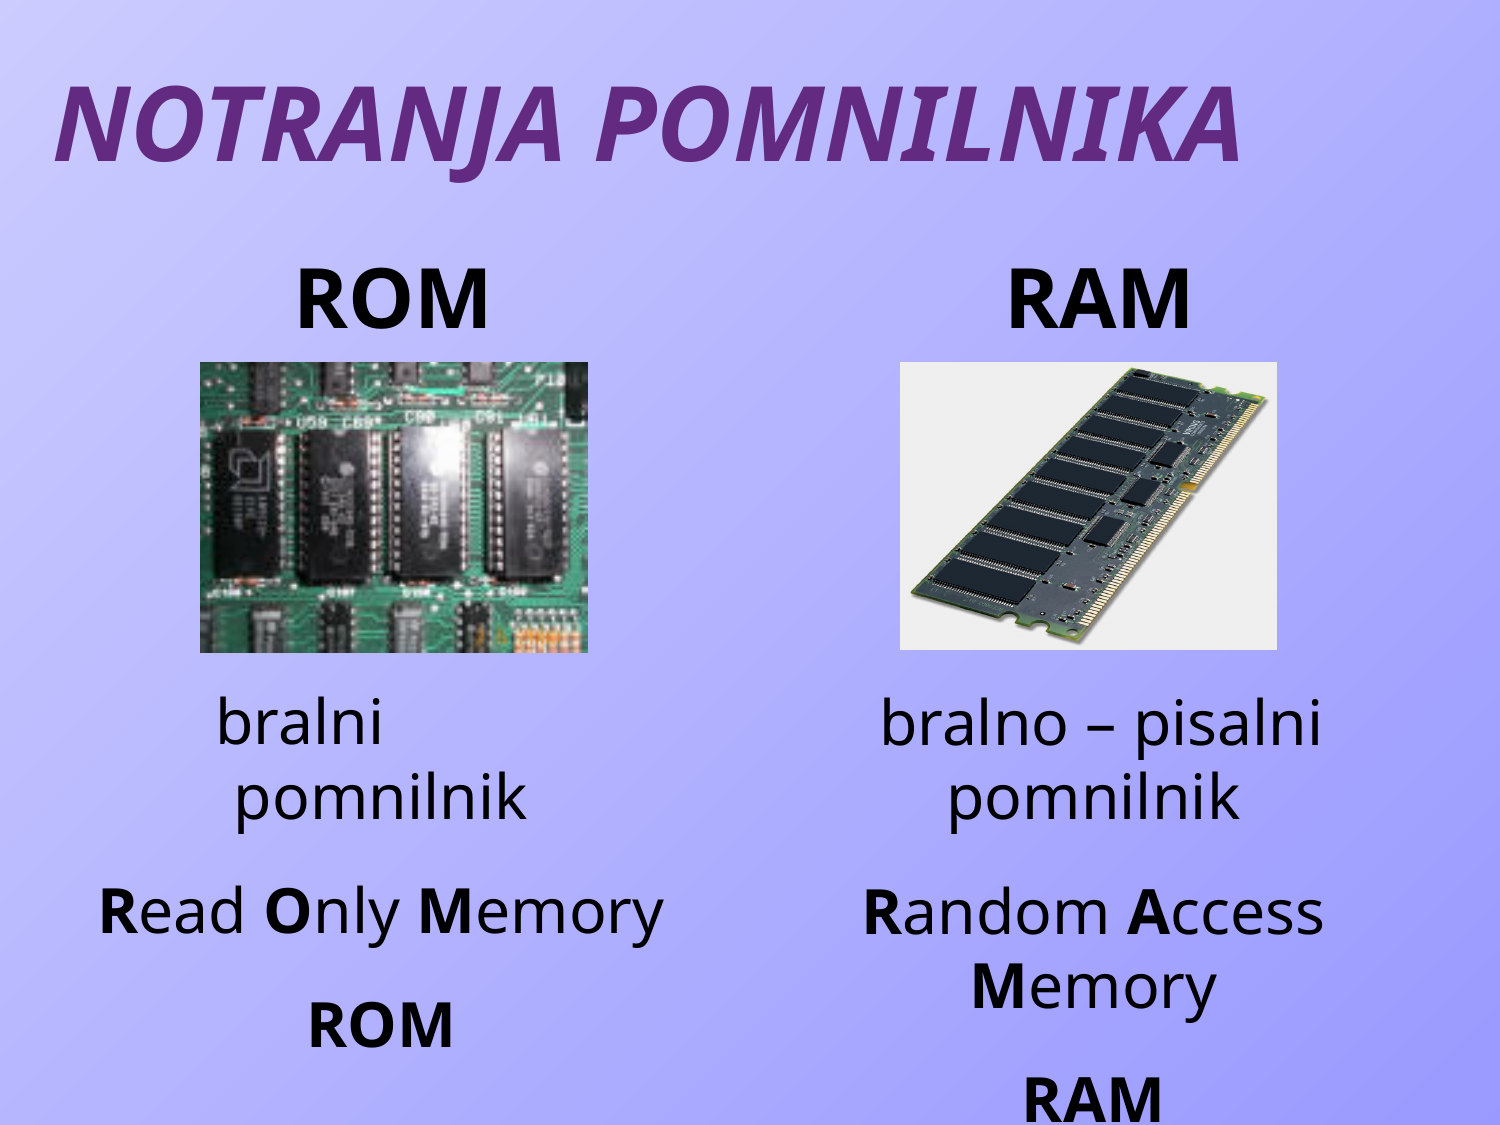

NOTRANJA POMNILNIKA
ROM
RAM
bralni pomnilnik
Read Only Memory
ROM
 bralno – pisalni pomnilnik
Random Access Memory
RAM